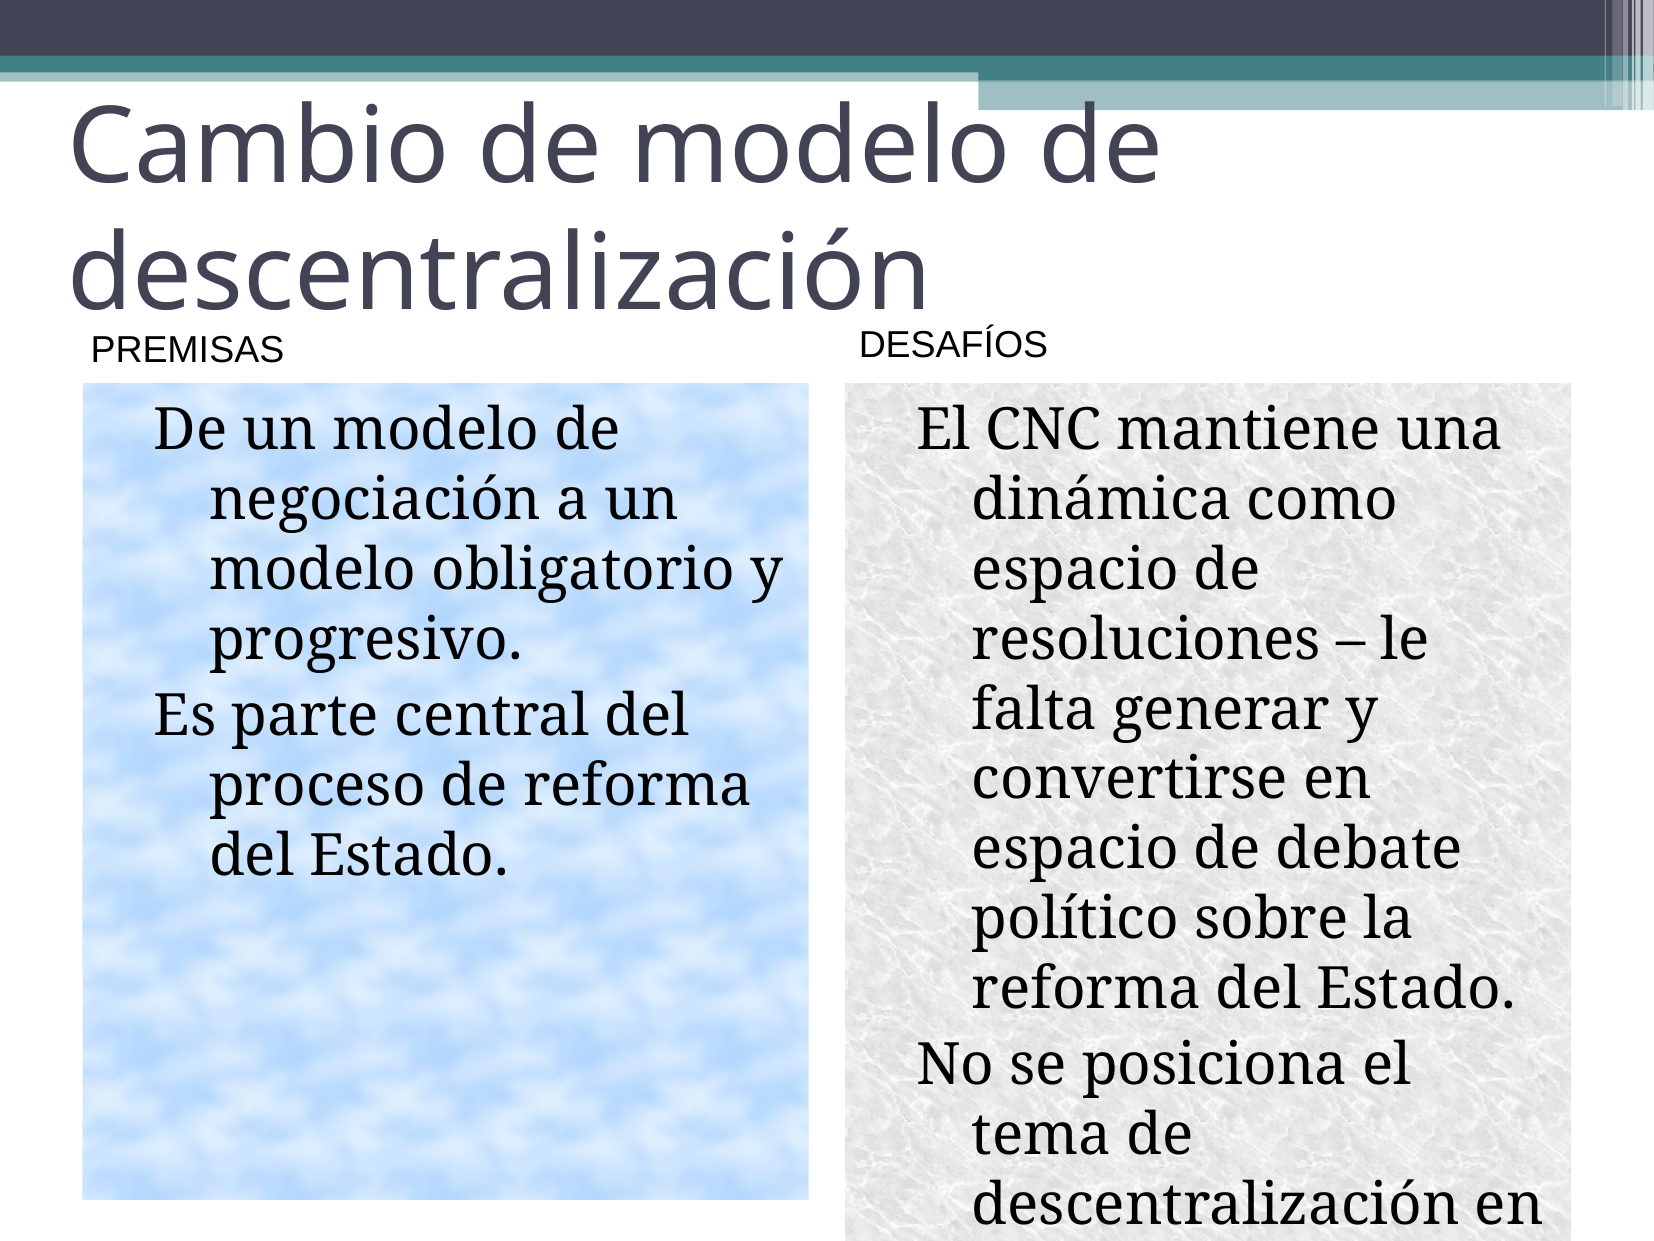

# Cambio de modelo de descentralización
DESAFÍOS
PREMISAS
De un modelo de negociación a un modelo obligatorio y progresivo.
Es parte central del proceso de reforma del Estado.
El CNC mantiene una dinámica como espacio de resoluciones – le falta generar y convertirse en espacio de debate político sobre la reforma del Estado.
No se posiciona el tema de descentralización en la agenda nacional y subnacional